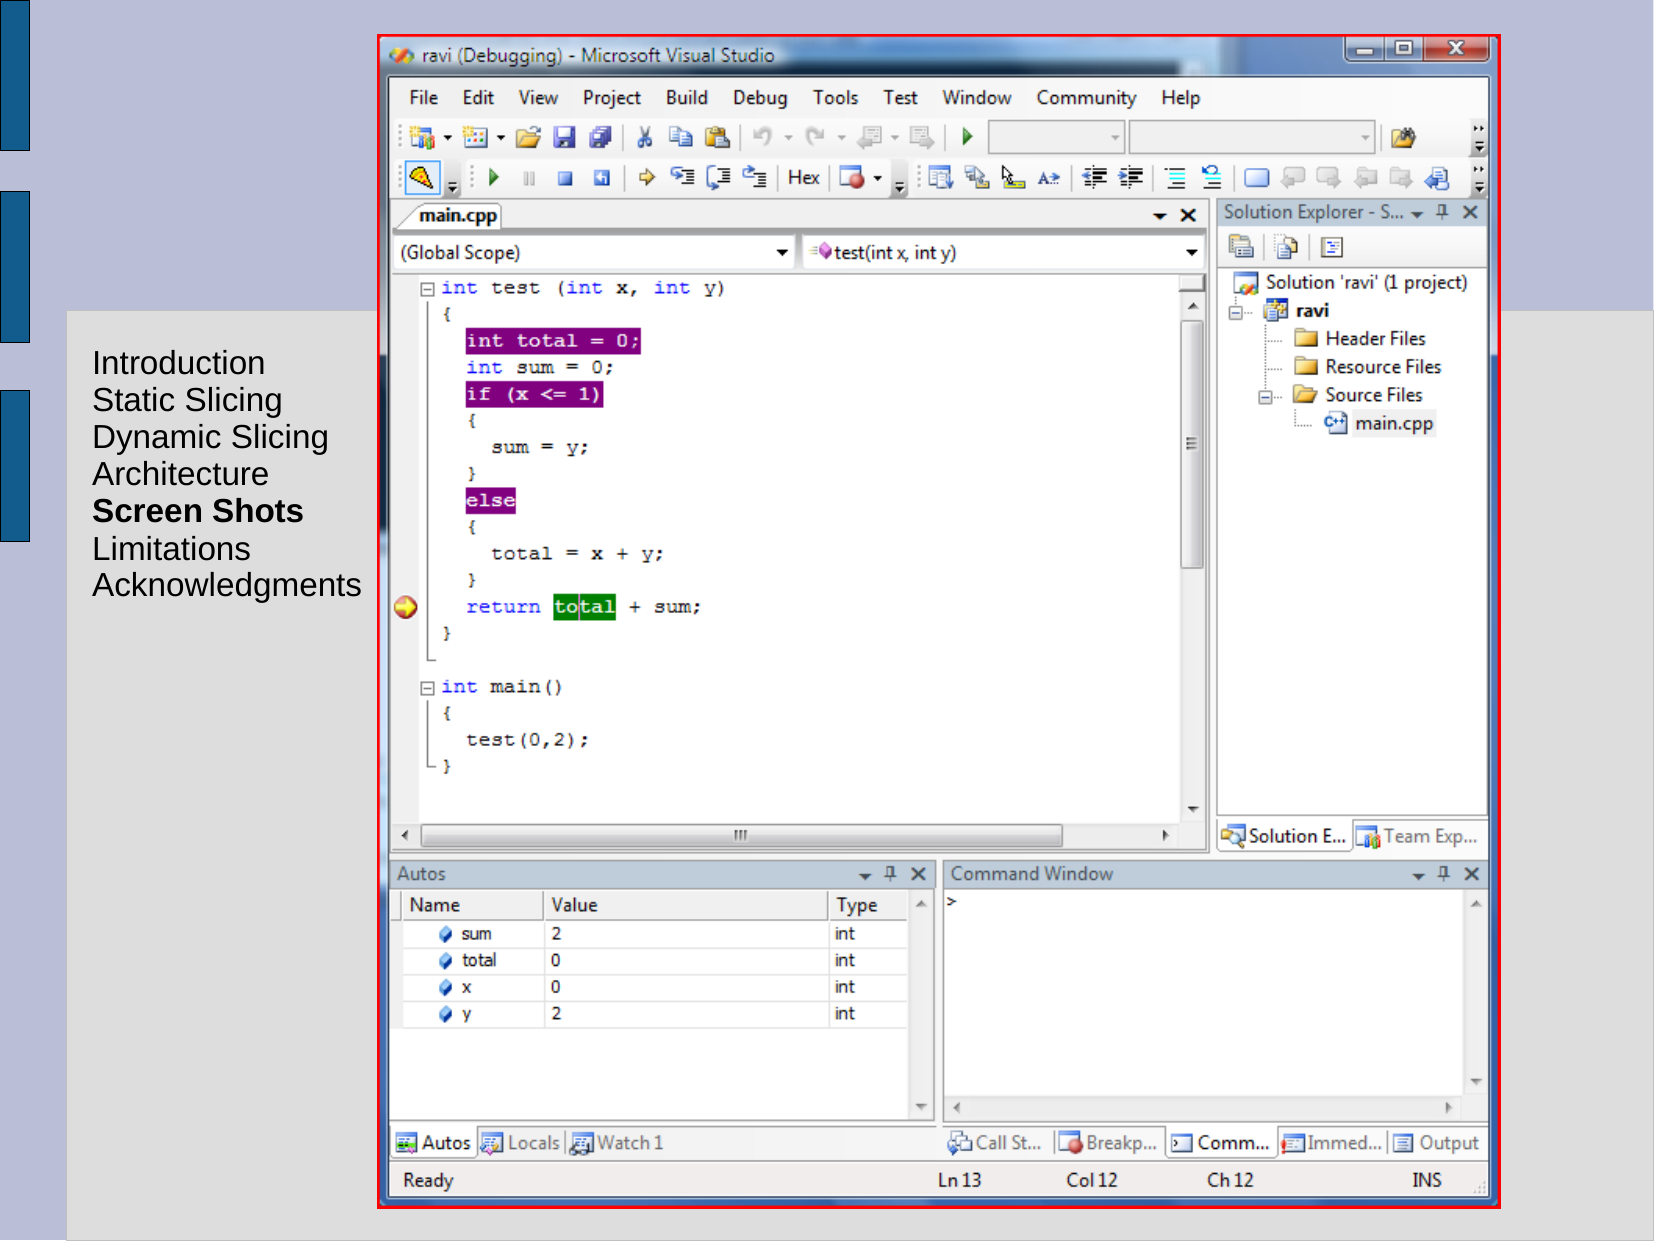

# Source Screen-shot
Introduction
Static Slicing
Dynamic Slicing
Architecture
Screen Shots
Limitations
Acknowledgments